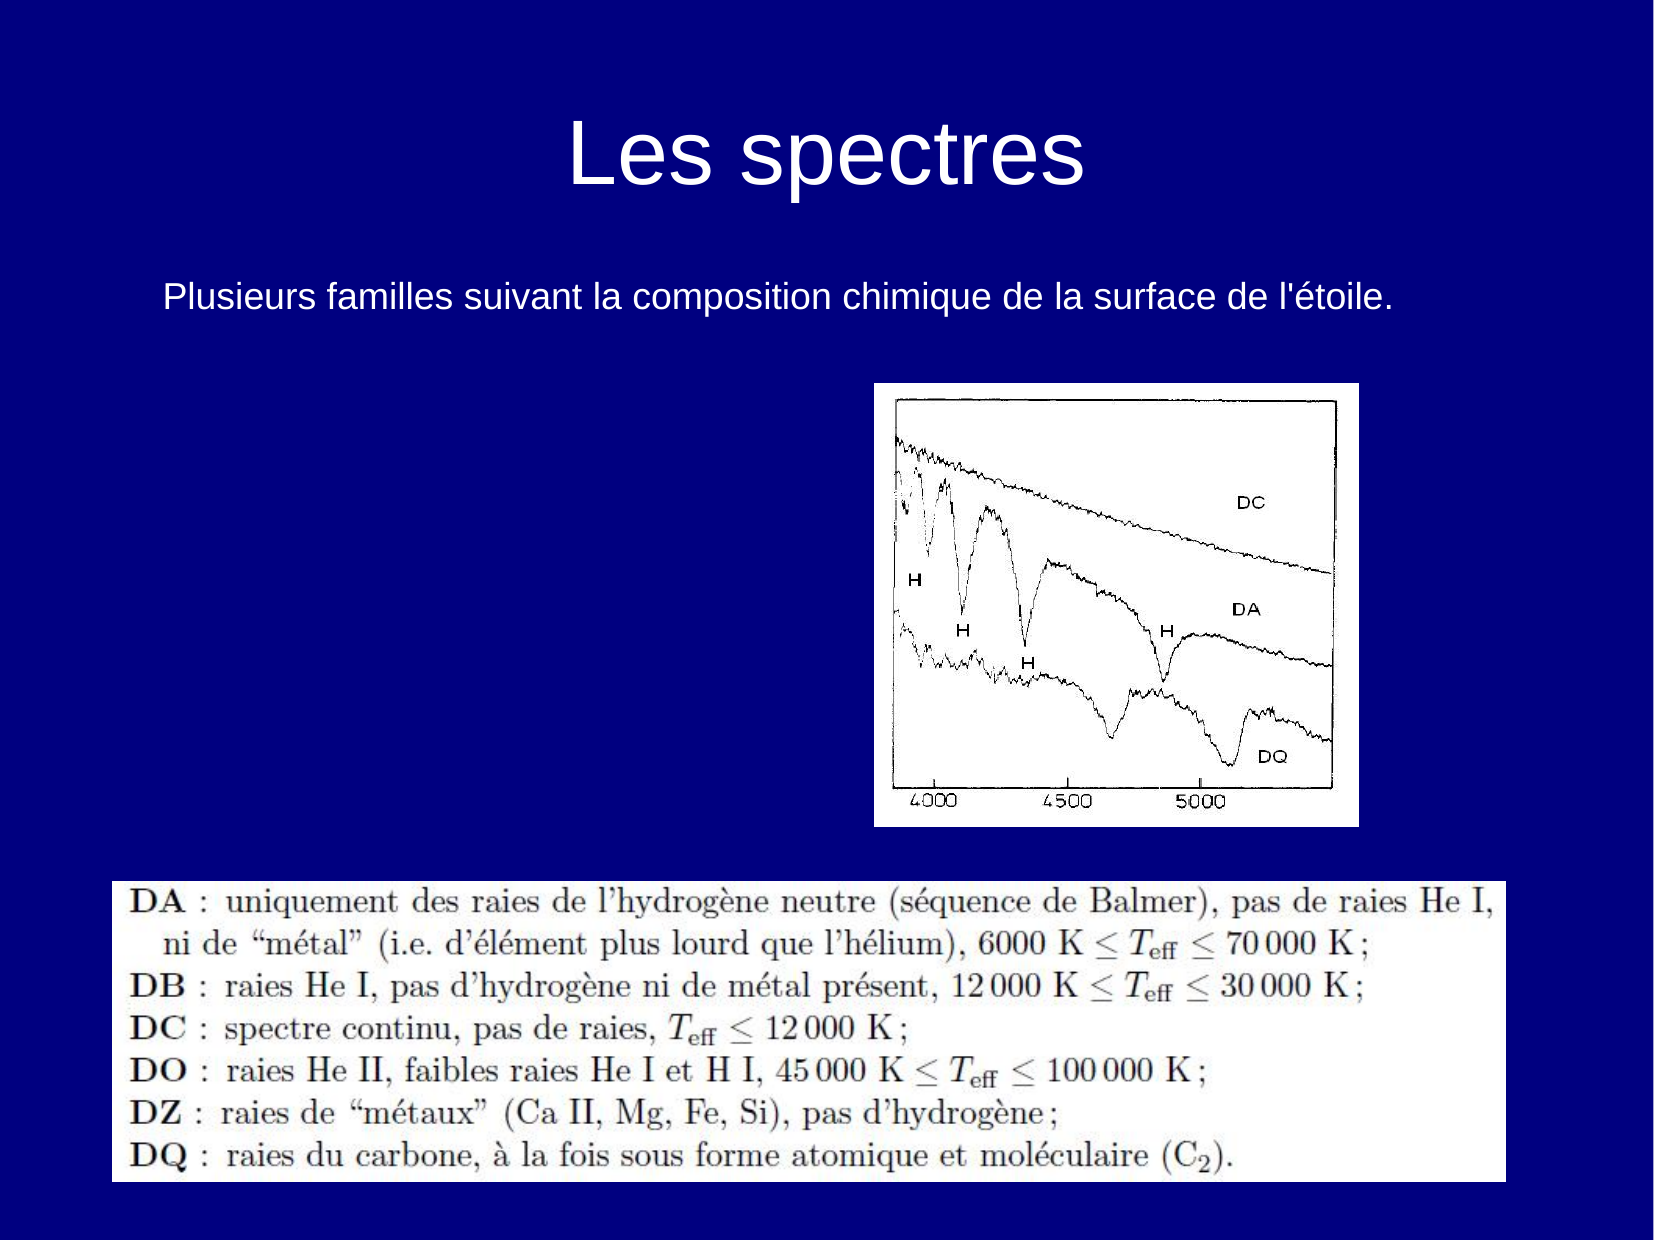

# Les spectres
Plusieurs familles suivant la composition chimique de la surface de l'étoile.